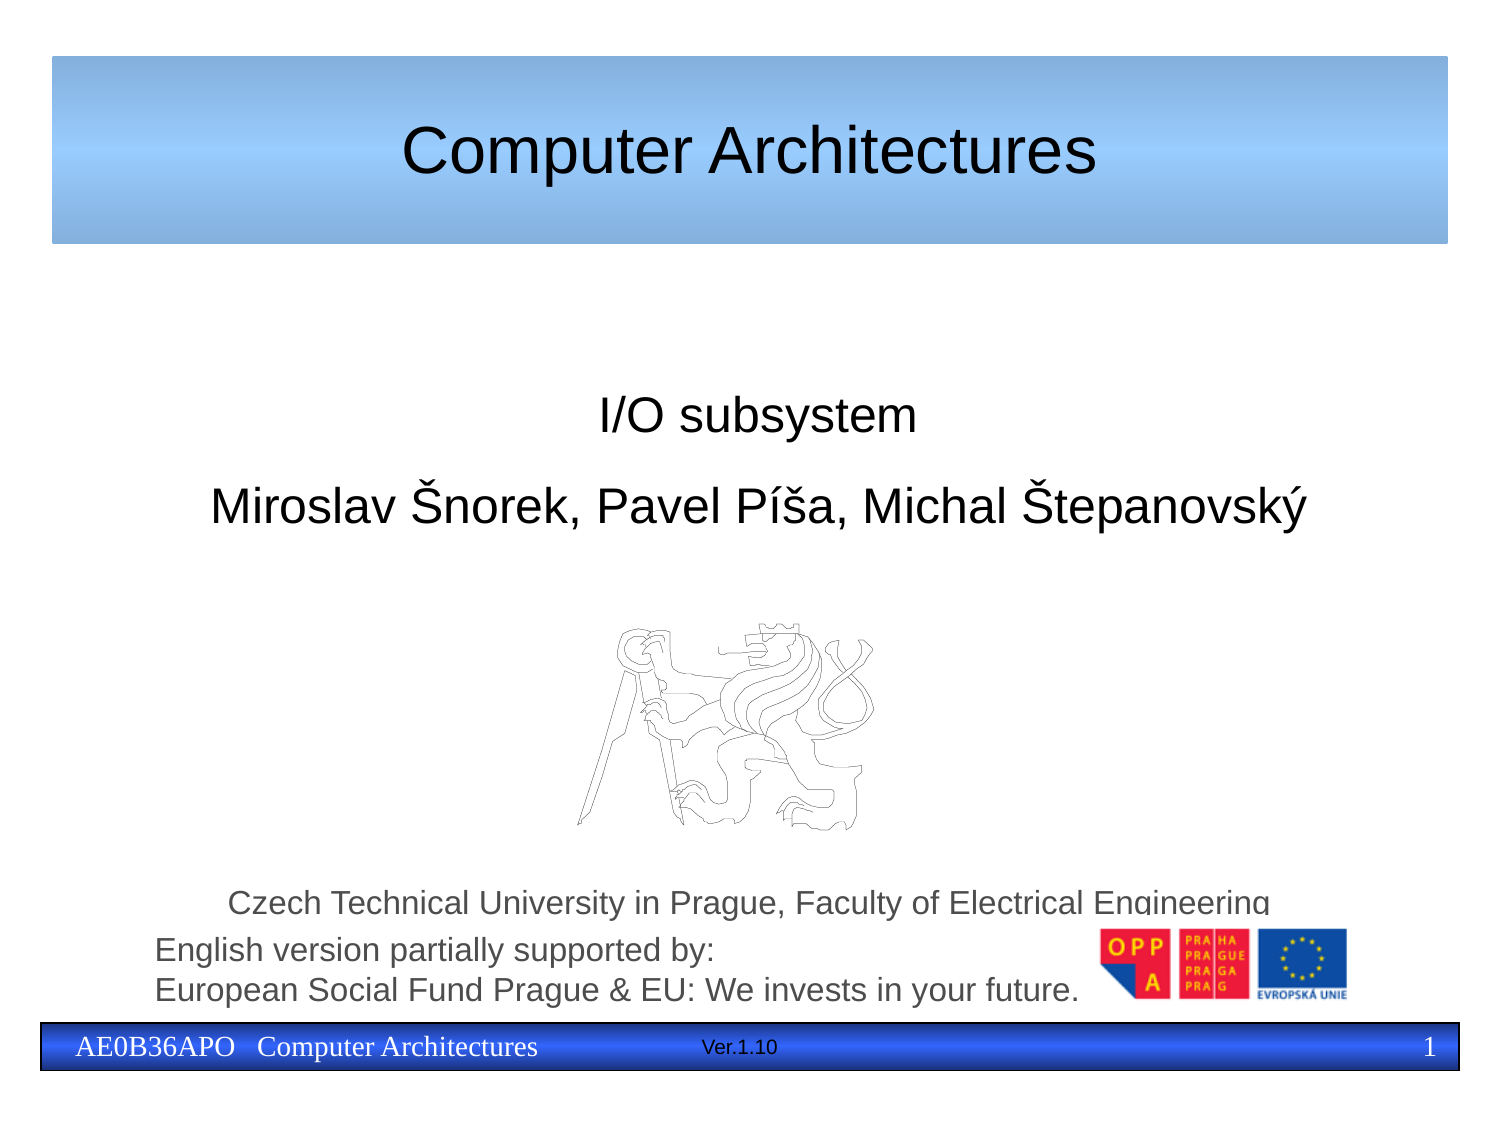

# Computer Architectures
I/O subsystem
Miroslav Šnorek, Pavel Píša, Michal Štepanovský
Czech Technical University in Prague, Faculty of Electrical Engineering
English version partially supported by:
European Social Fund Prague & EU: We invests in your future.
AE0B36APO Computer Architectures
1
Ver.1.10